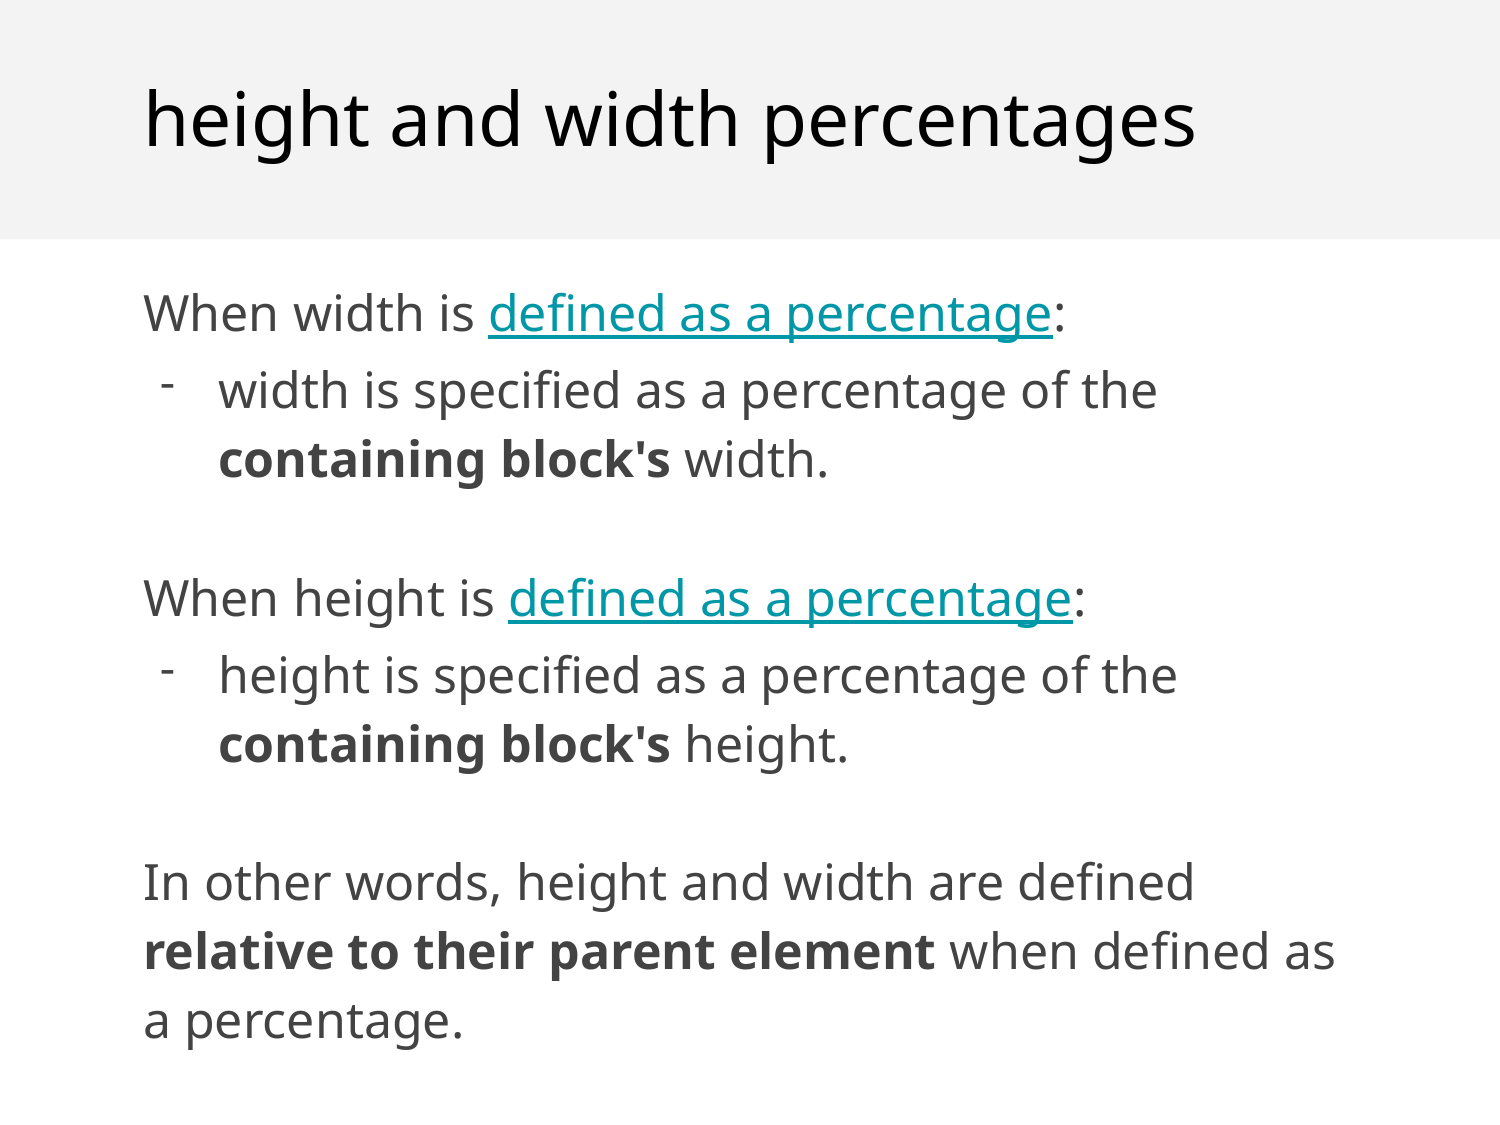

# height and width percentages
When width is defined as a percentage:
width is specified as a percentage of the containing block's width.
When height is defined as a percentage:
height is specified as a percentage of the containing block's height.
In other words, height and width are defined relative to their parent element when defined as a percentage.